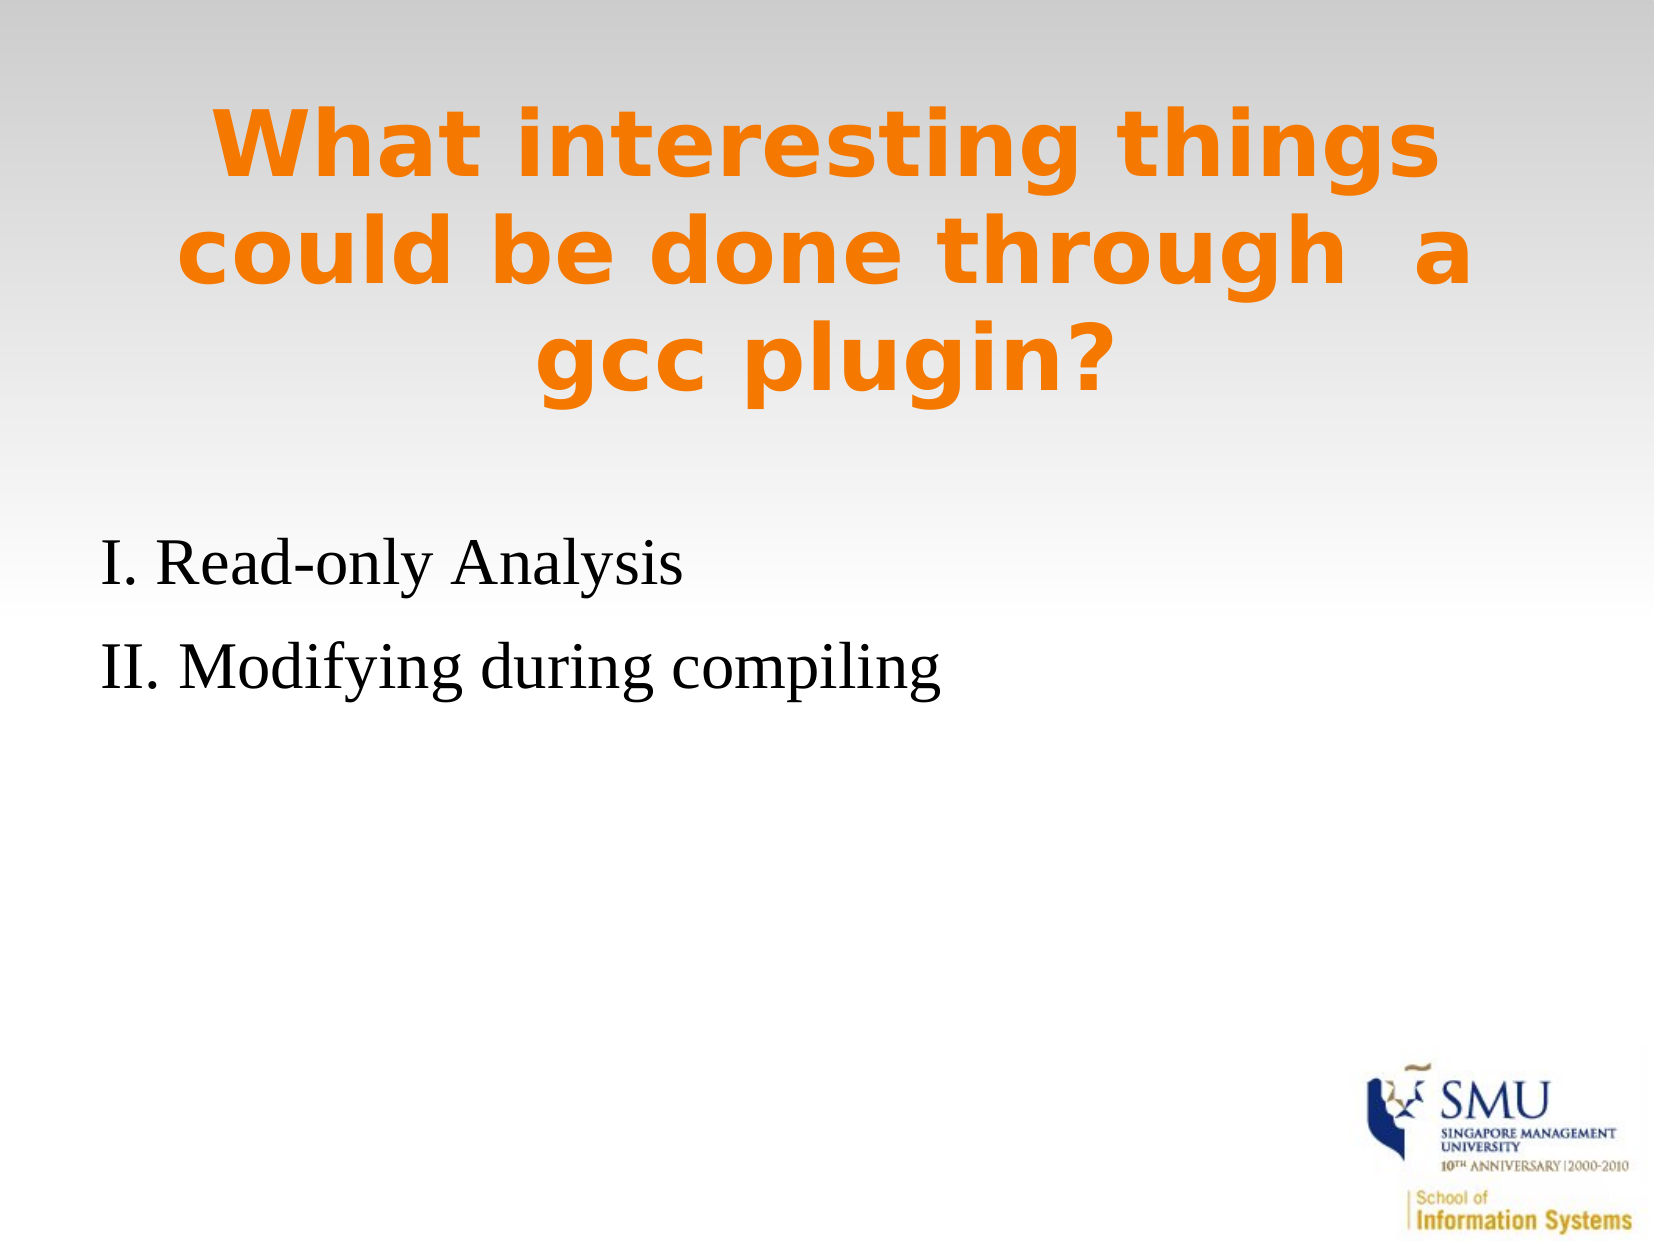

# What interesting things could be done through a gcc plugin?
I. Read-only Analysis
II. Modifying during compiling